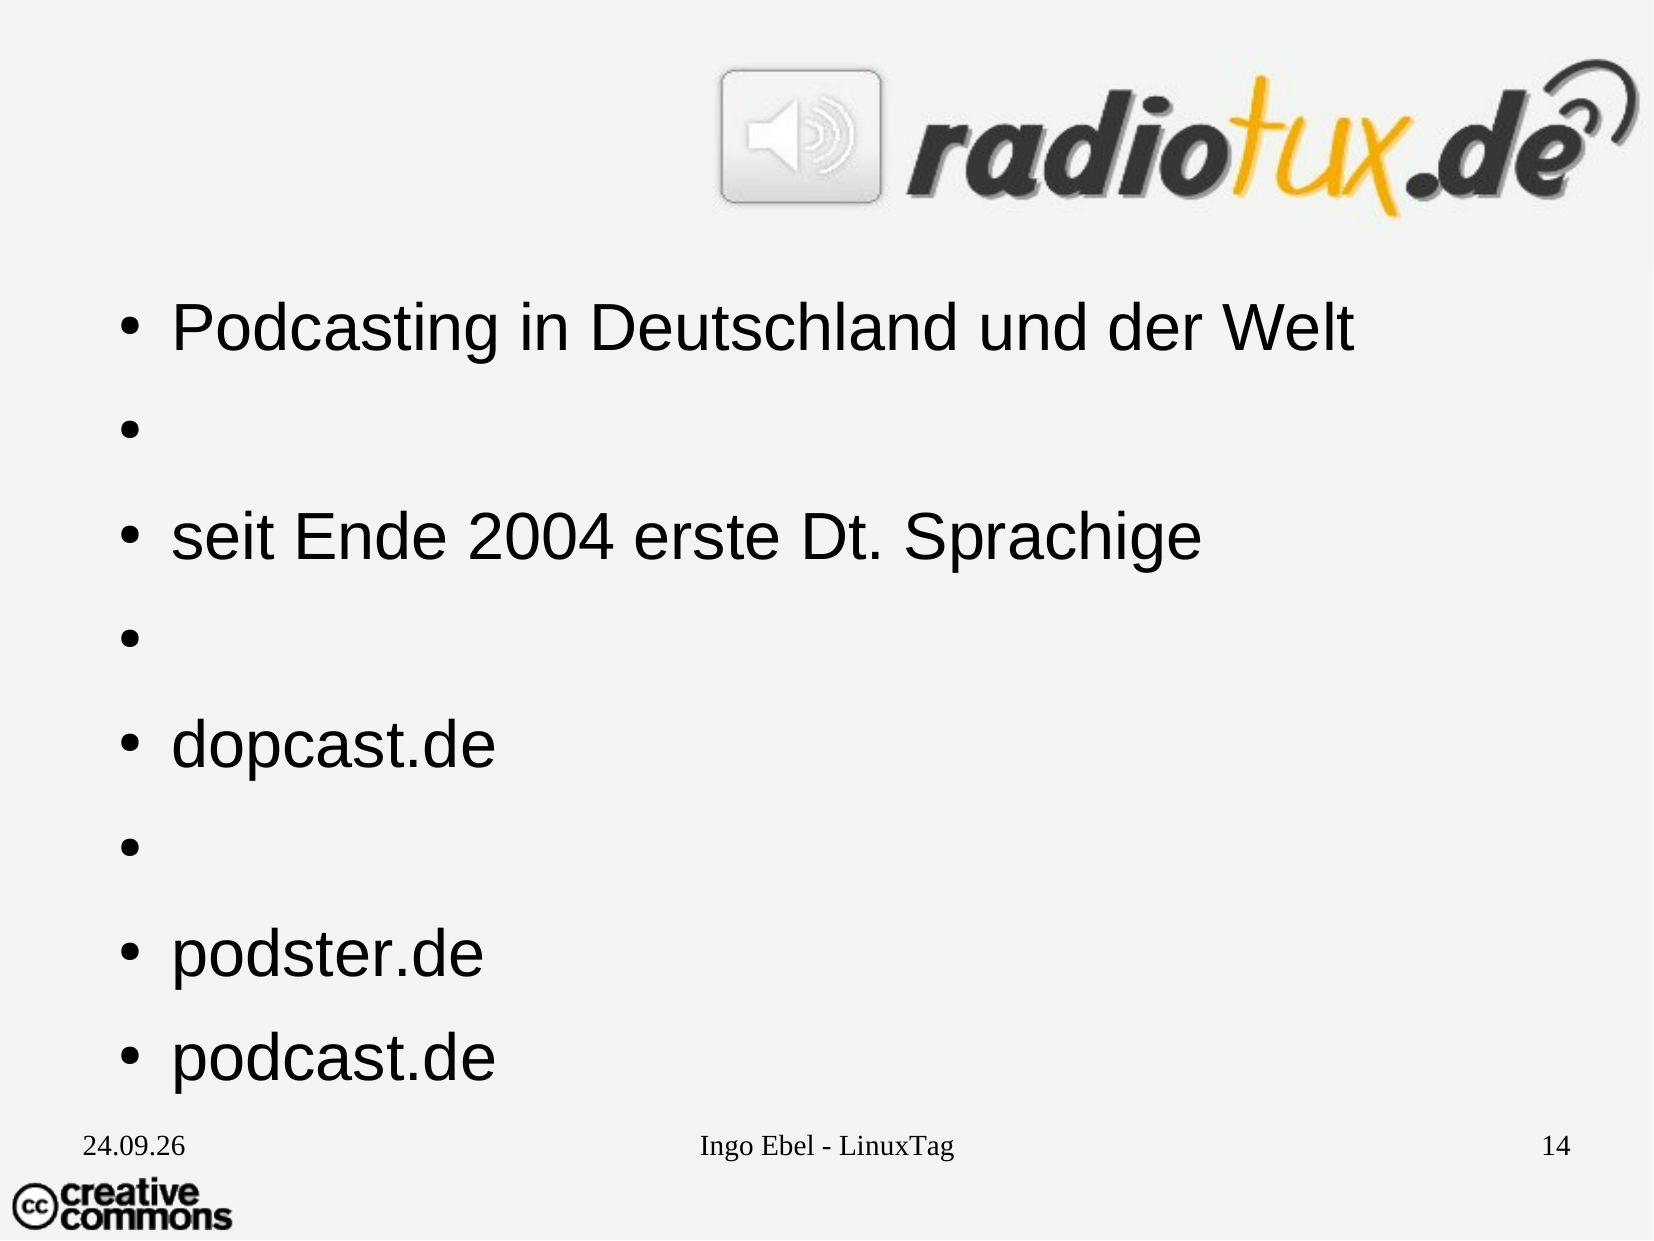

#
Podcasting in Deutschland und der Welt
seit Ende 2004 erste Dt. Sprachige
dopcast.de
podster.de
podcast.de
Ingo Ebel - LinuxTag
14